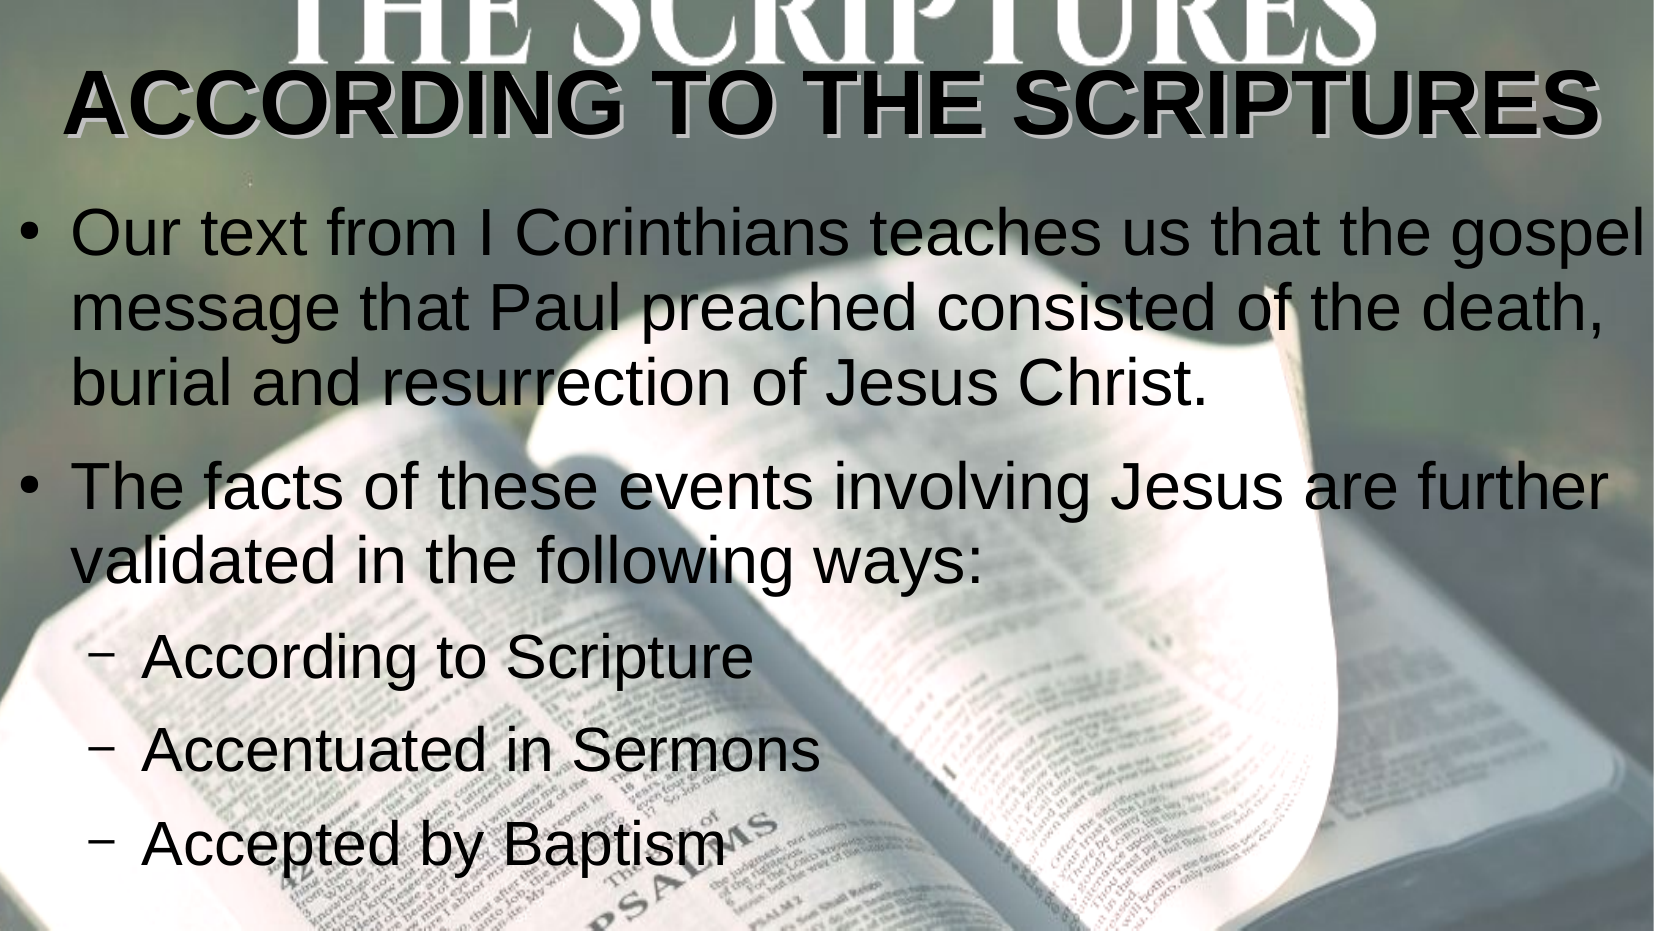

# ACCORDING TO THE SCRIPTURES
Our text from I Corinthians teaches us that the gospel message that Paul preached consisted of the death, burial and resurrection of Jesus Christ.
The facts of these events involving Jesus are further validated in the following ways:
According to Scripture
Accentuated in Sermons
Accepted by Baptism